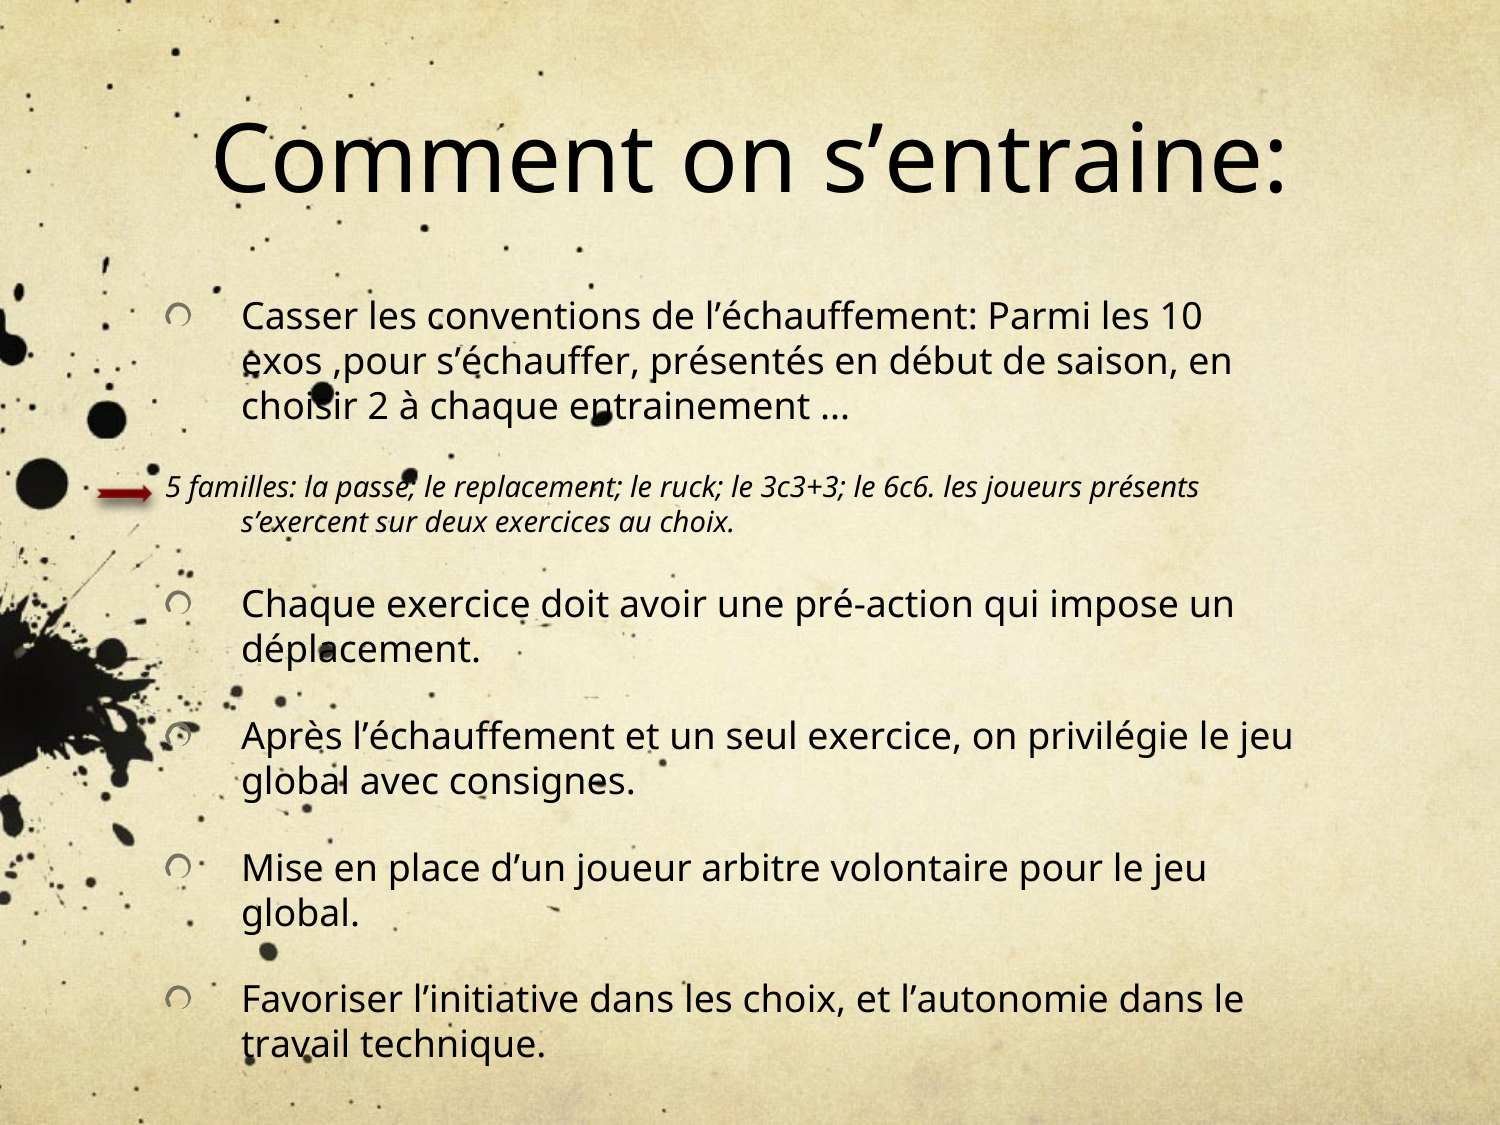

# Comment on s’entraine:
Casser les conventions de l’échauffement: Parmi les 10 exos ,pour s’échauffer, présentés en début de saison, en choisir 2 à chaque entrainement ...
5 familles: la passe; le replacement; le ruck; le 3c3+3; le 6c6. les joueurs présents s’exercent sur deux exercices au choix.
Chaque exercice doit avoir une pré-action qui impose un déplacement.
Après l’échauffement et un seul exercice, on privilégie le jeu global avec consignes.
Mise en place d’un joueur arbitre volontaire pour le jeu global.
Favoriser l’initiative dans les choix, et l’autonomie dans le travail technique.